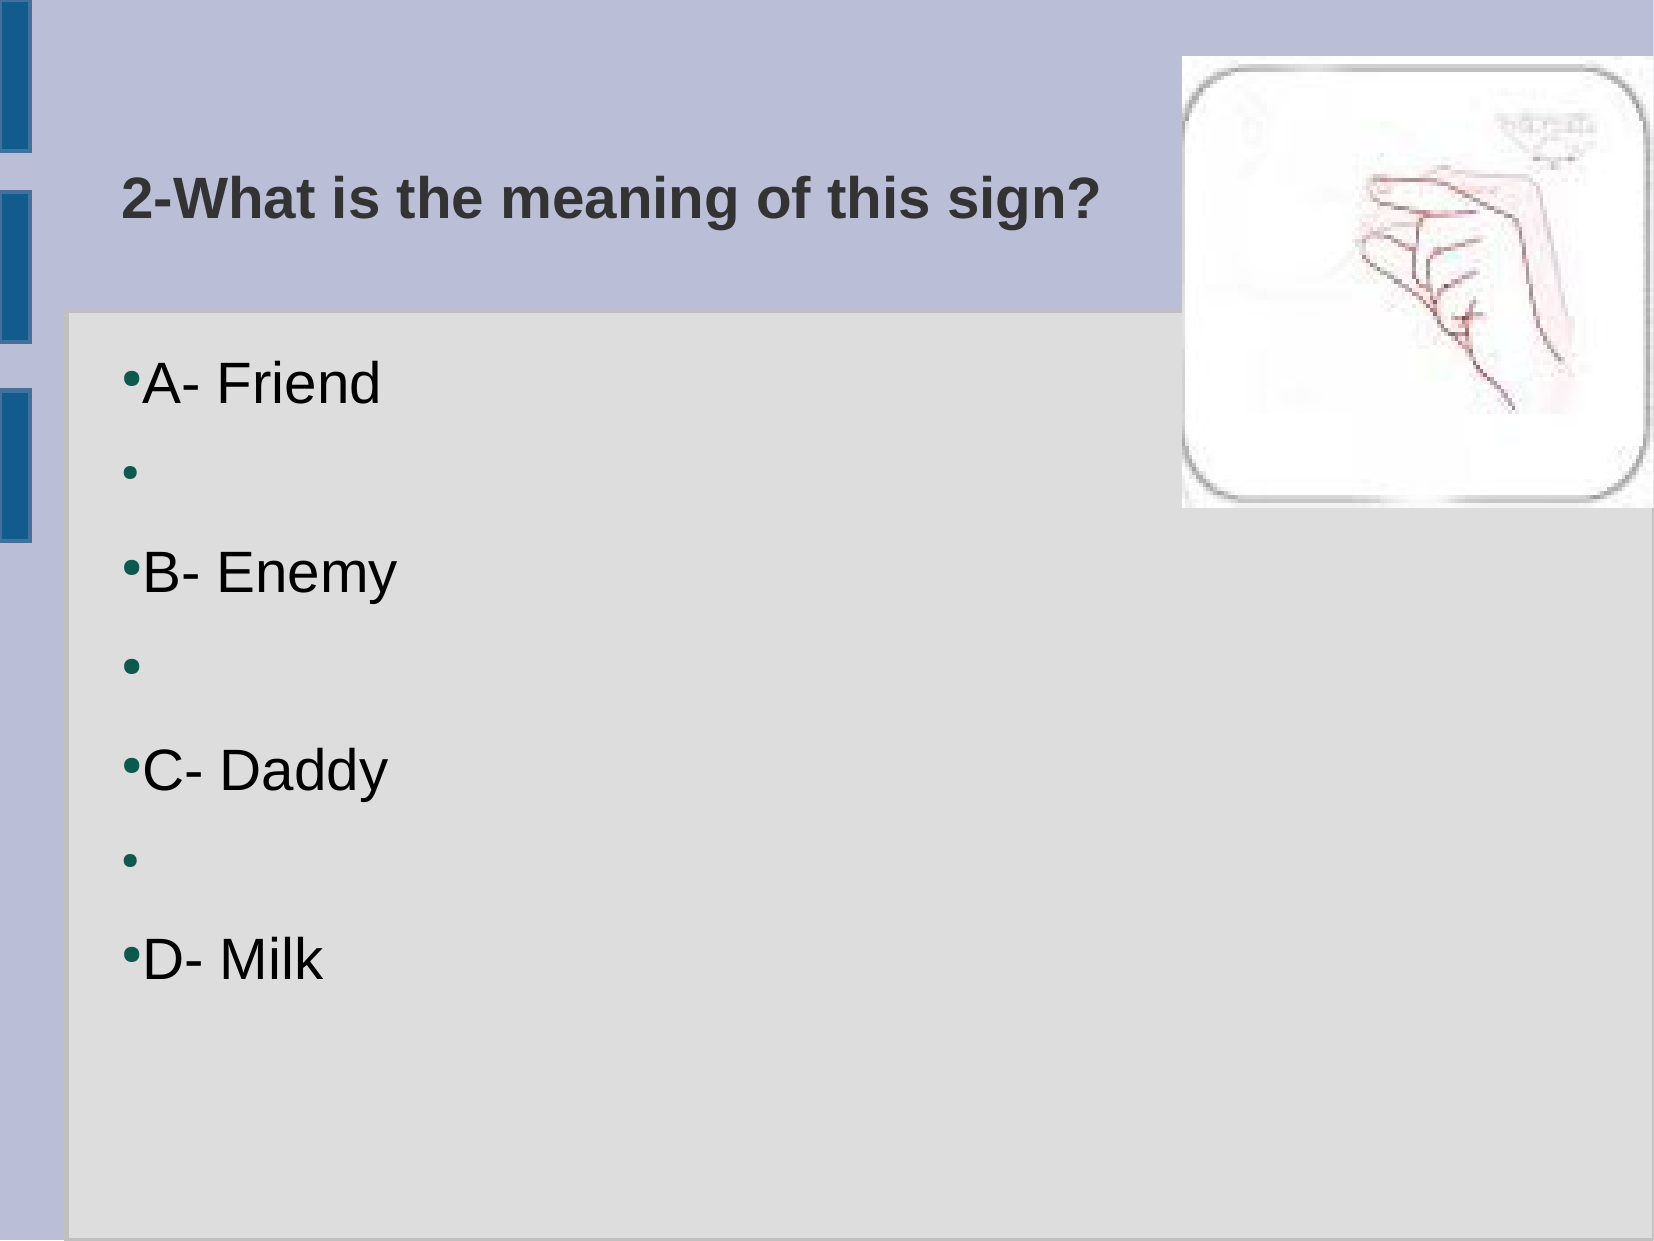

# 2-What is the meaning of this sign?
A- Friend
B- Enemy
C- Daddy
D- Milk